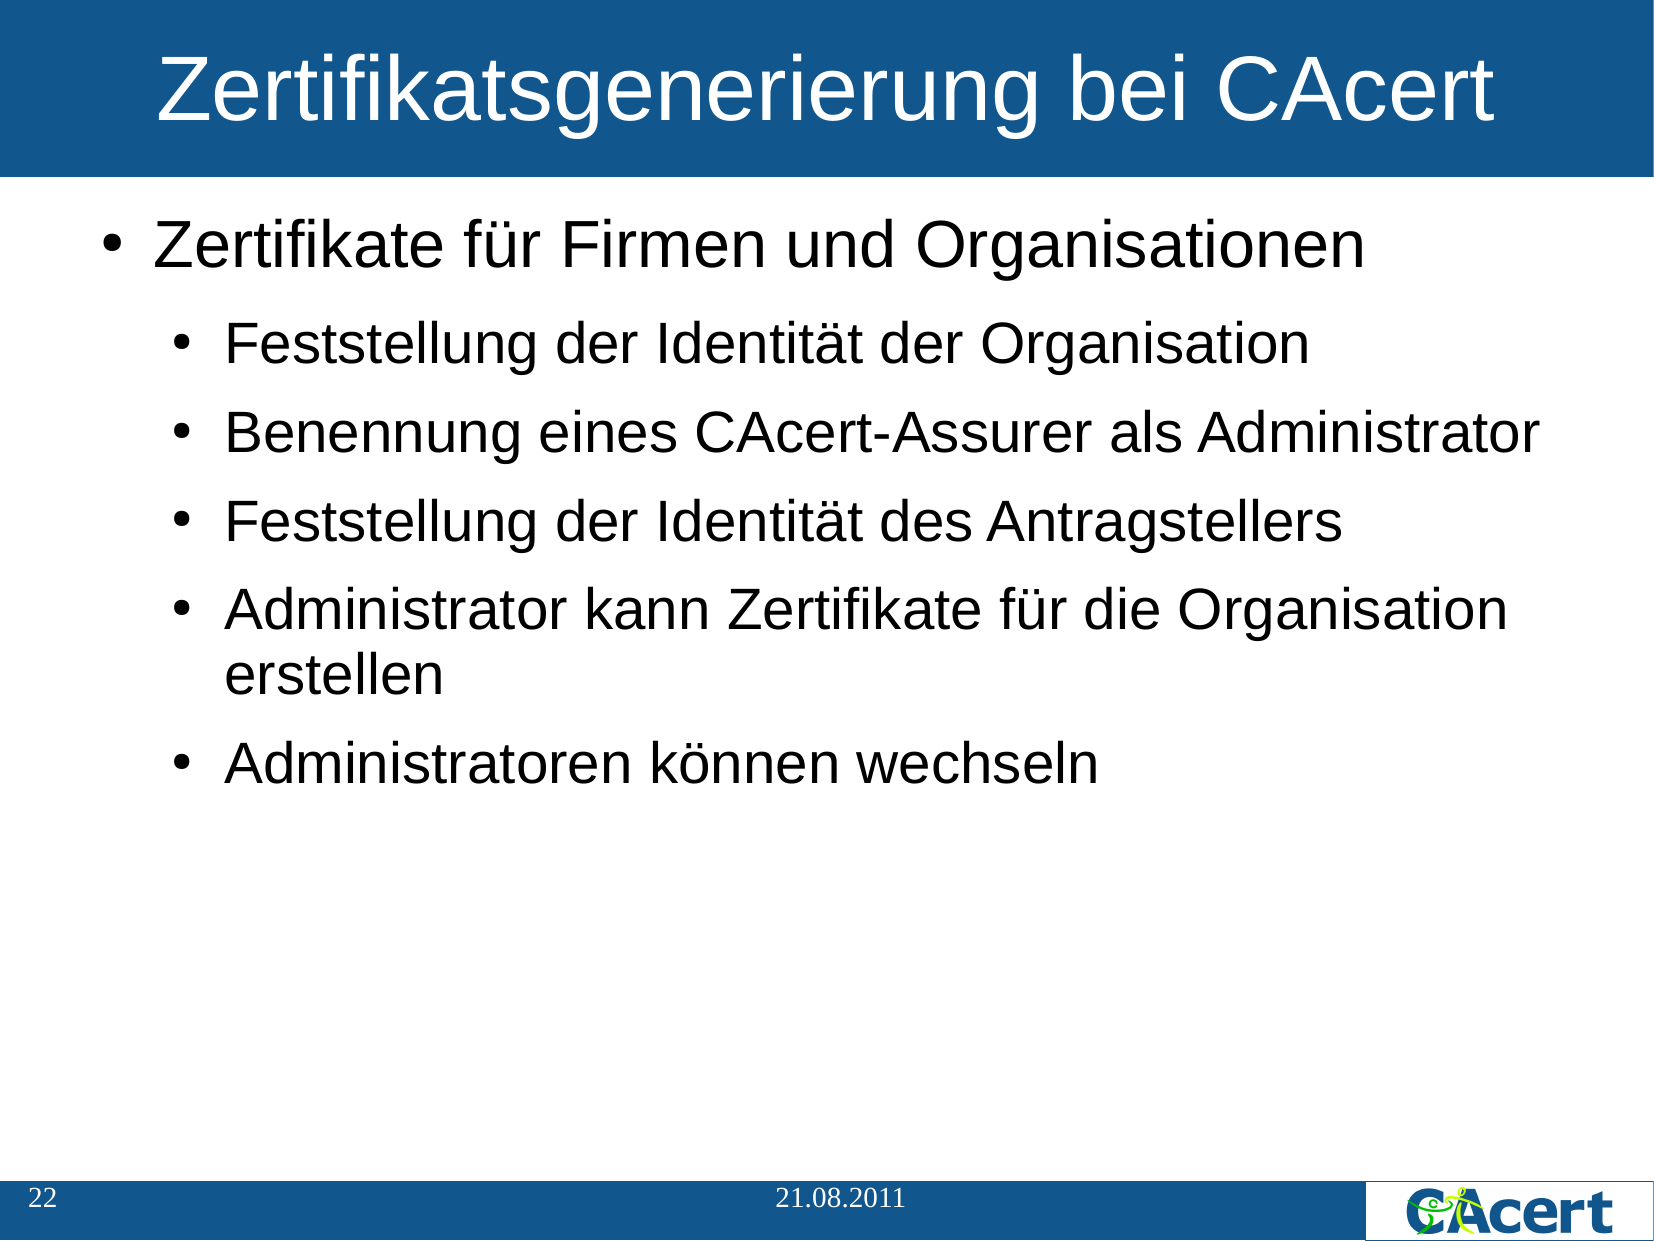

# Zertifikatsgenerierung bei CAcert
Zertifikate für Firmen und Organisationen
Feststellung der Identität der Organisation
Benennung eines CAcert-Assurer als Administrator
Feststellung der Identität des Antragstellers
Administrator kann Zertifikate für die Organisation erstellen
Administratoren können wechseln
22
21.08.2011